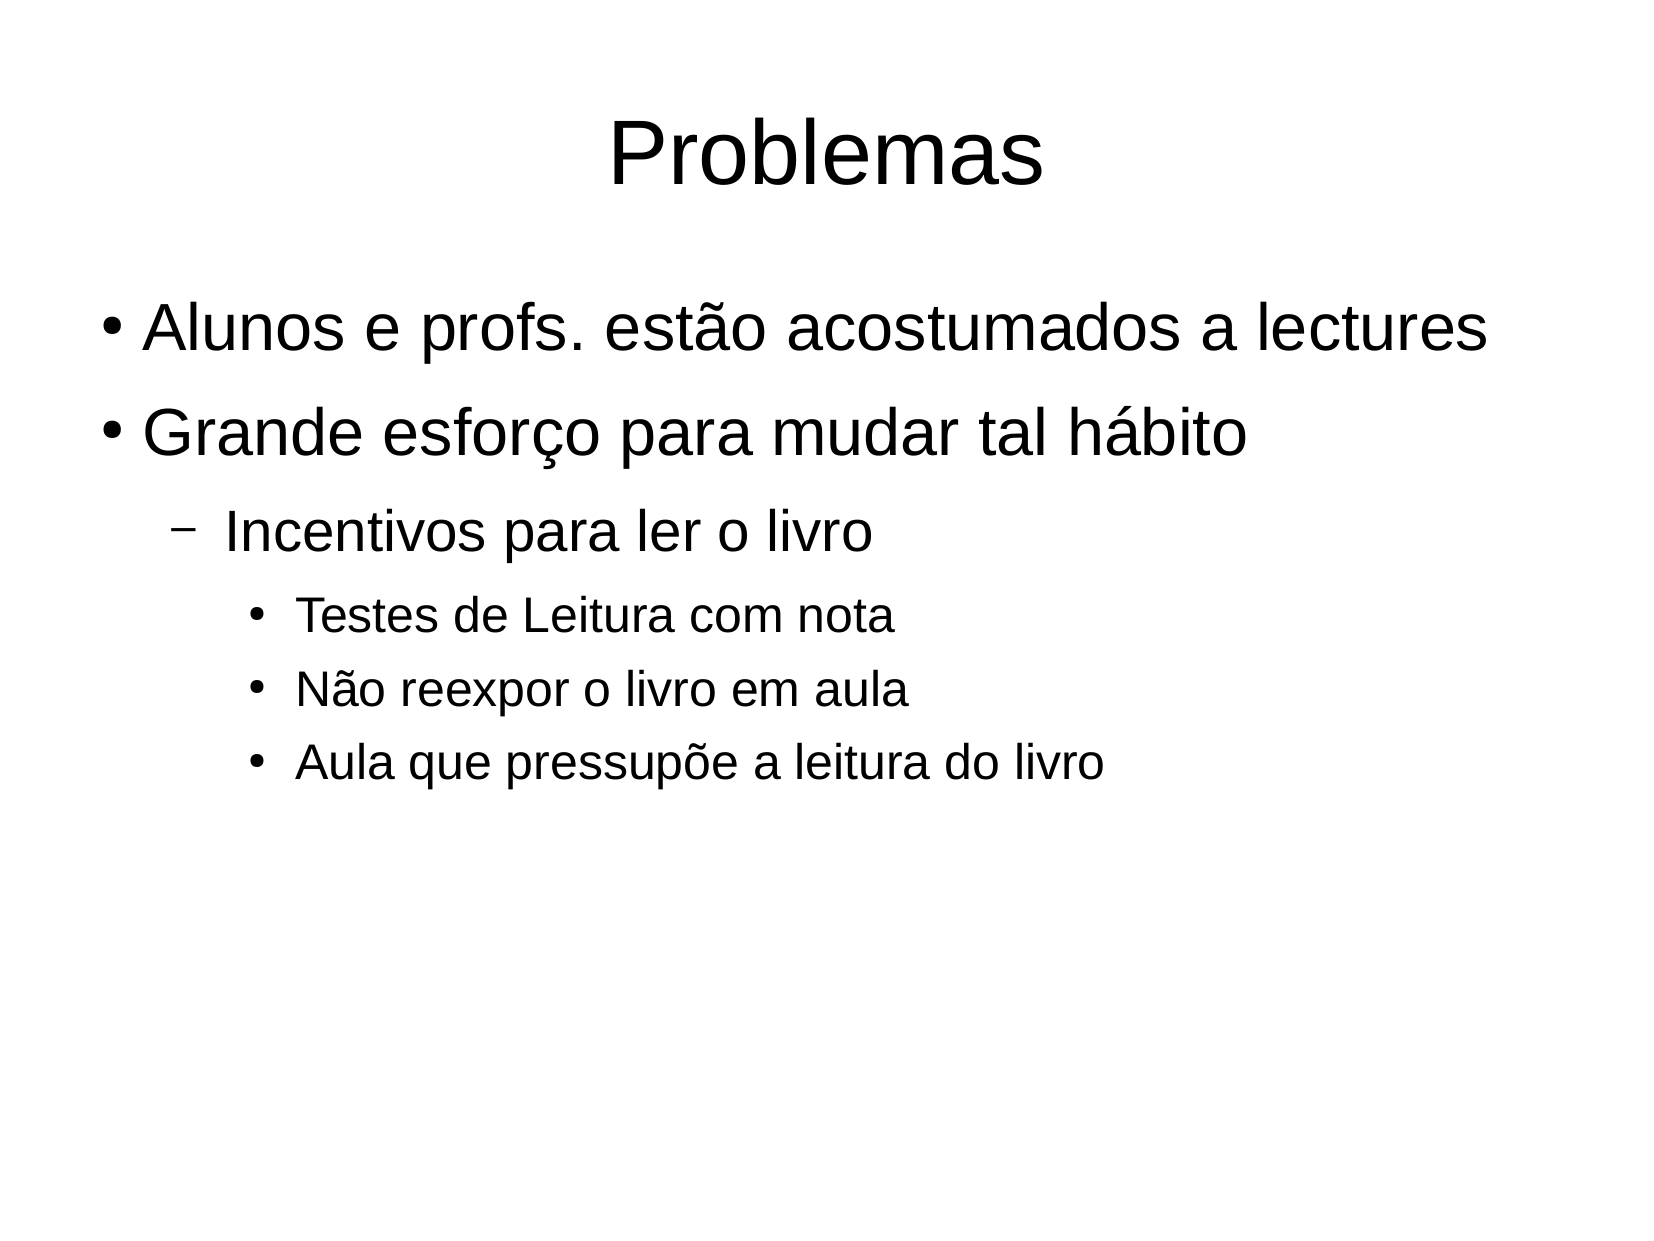

# Problemas
 Alunos e profs. estão acostumados a lectures
 Grande esforço para mudar tal hábito
Incentivos para ler o livro
Testes de Leitura com nota
Não reexpor o livro em aula
Aula que pressupõe a leitura do livro